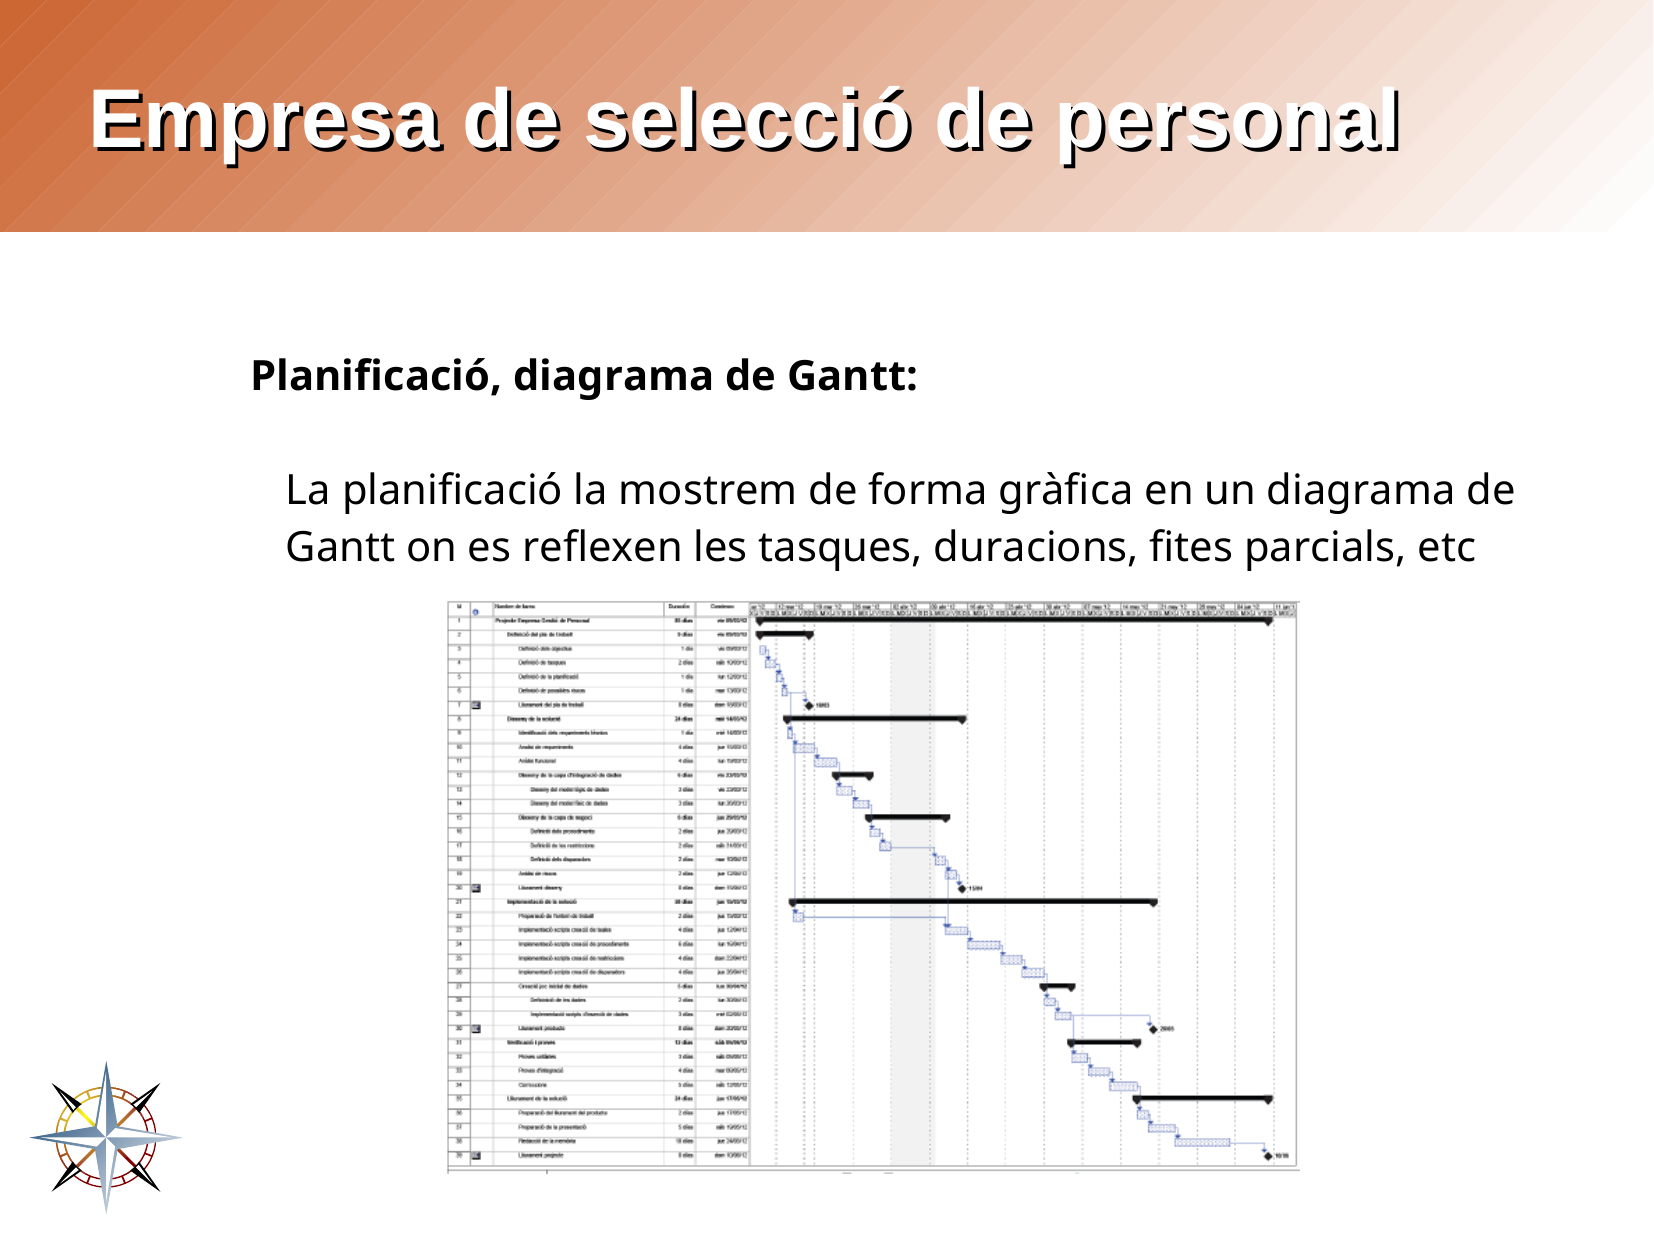

# Empresa de selecció de personal
Planificació, diagrama de Gantt:
La planificació la mostrem de forma gràfica en un diagrama de Gantt on es reflexen les tasques, duracions, fites parcials, etc